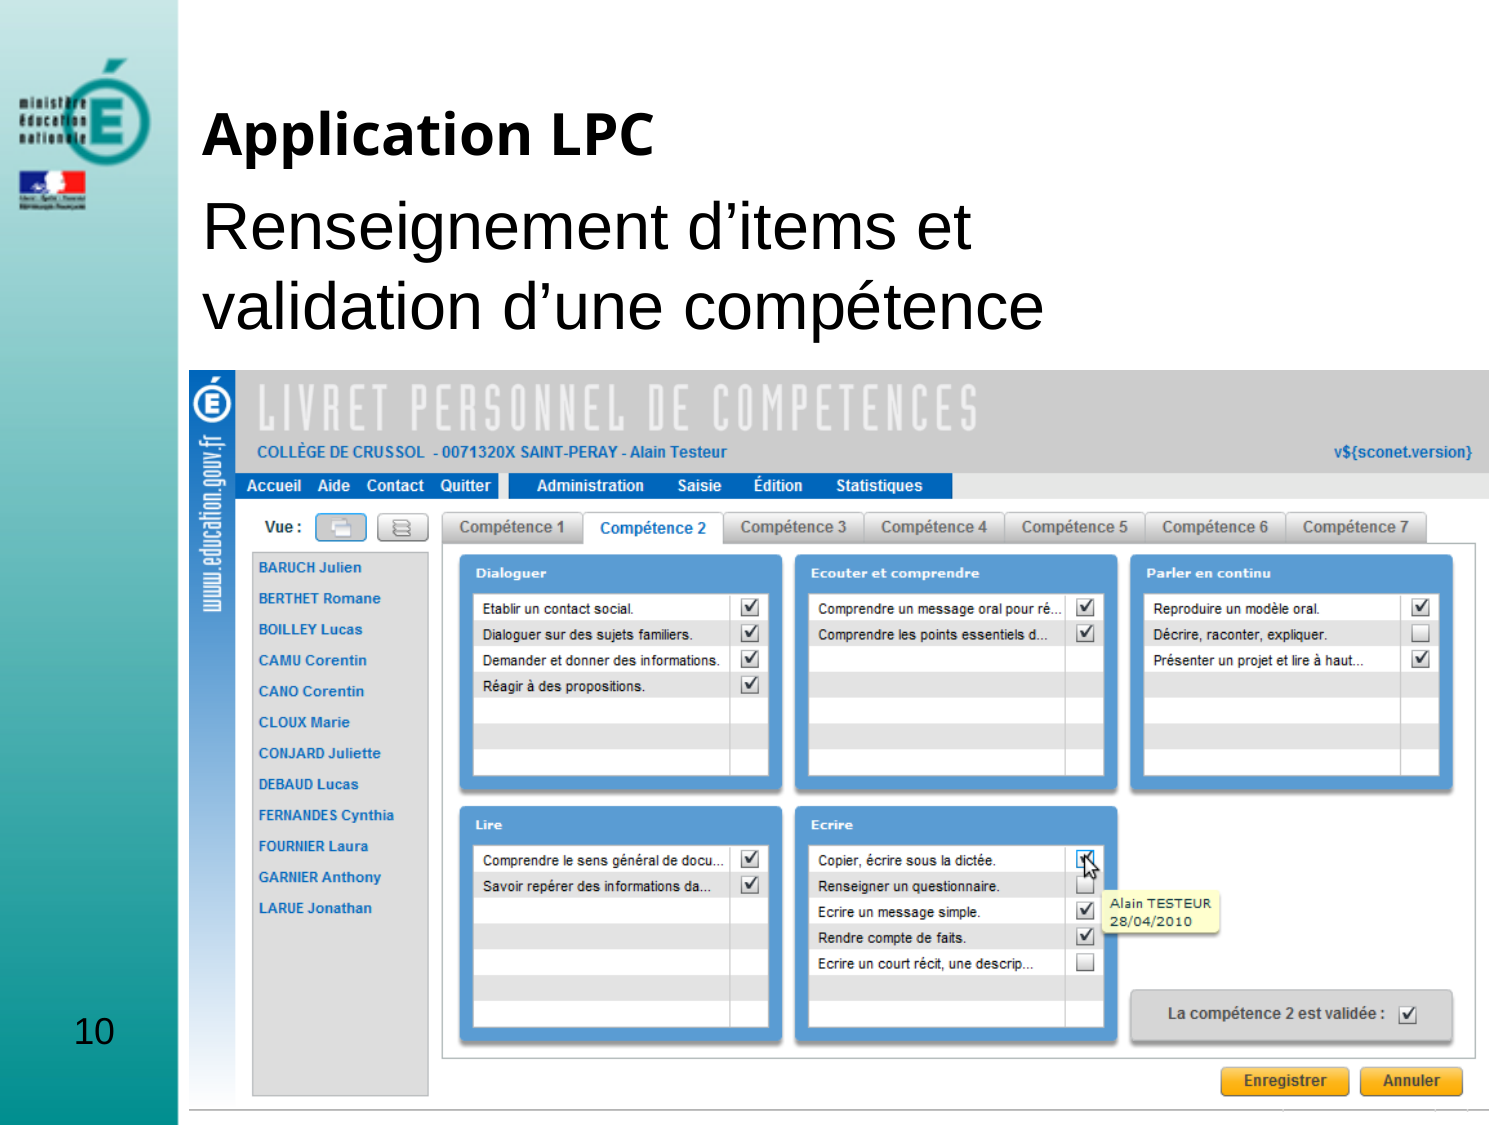

Application LPC
Renseignement d’items et
validation d’une compétence